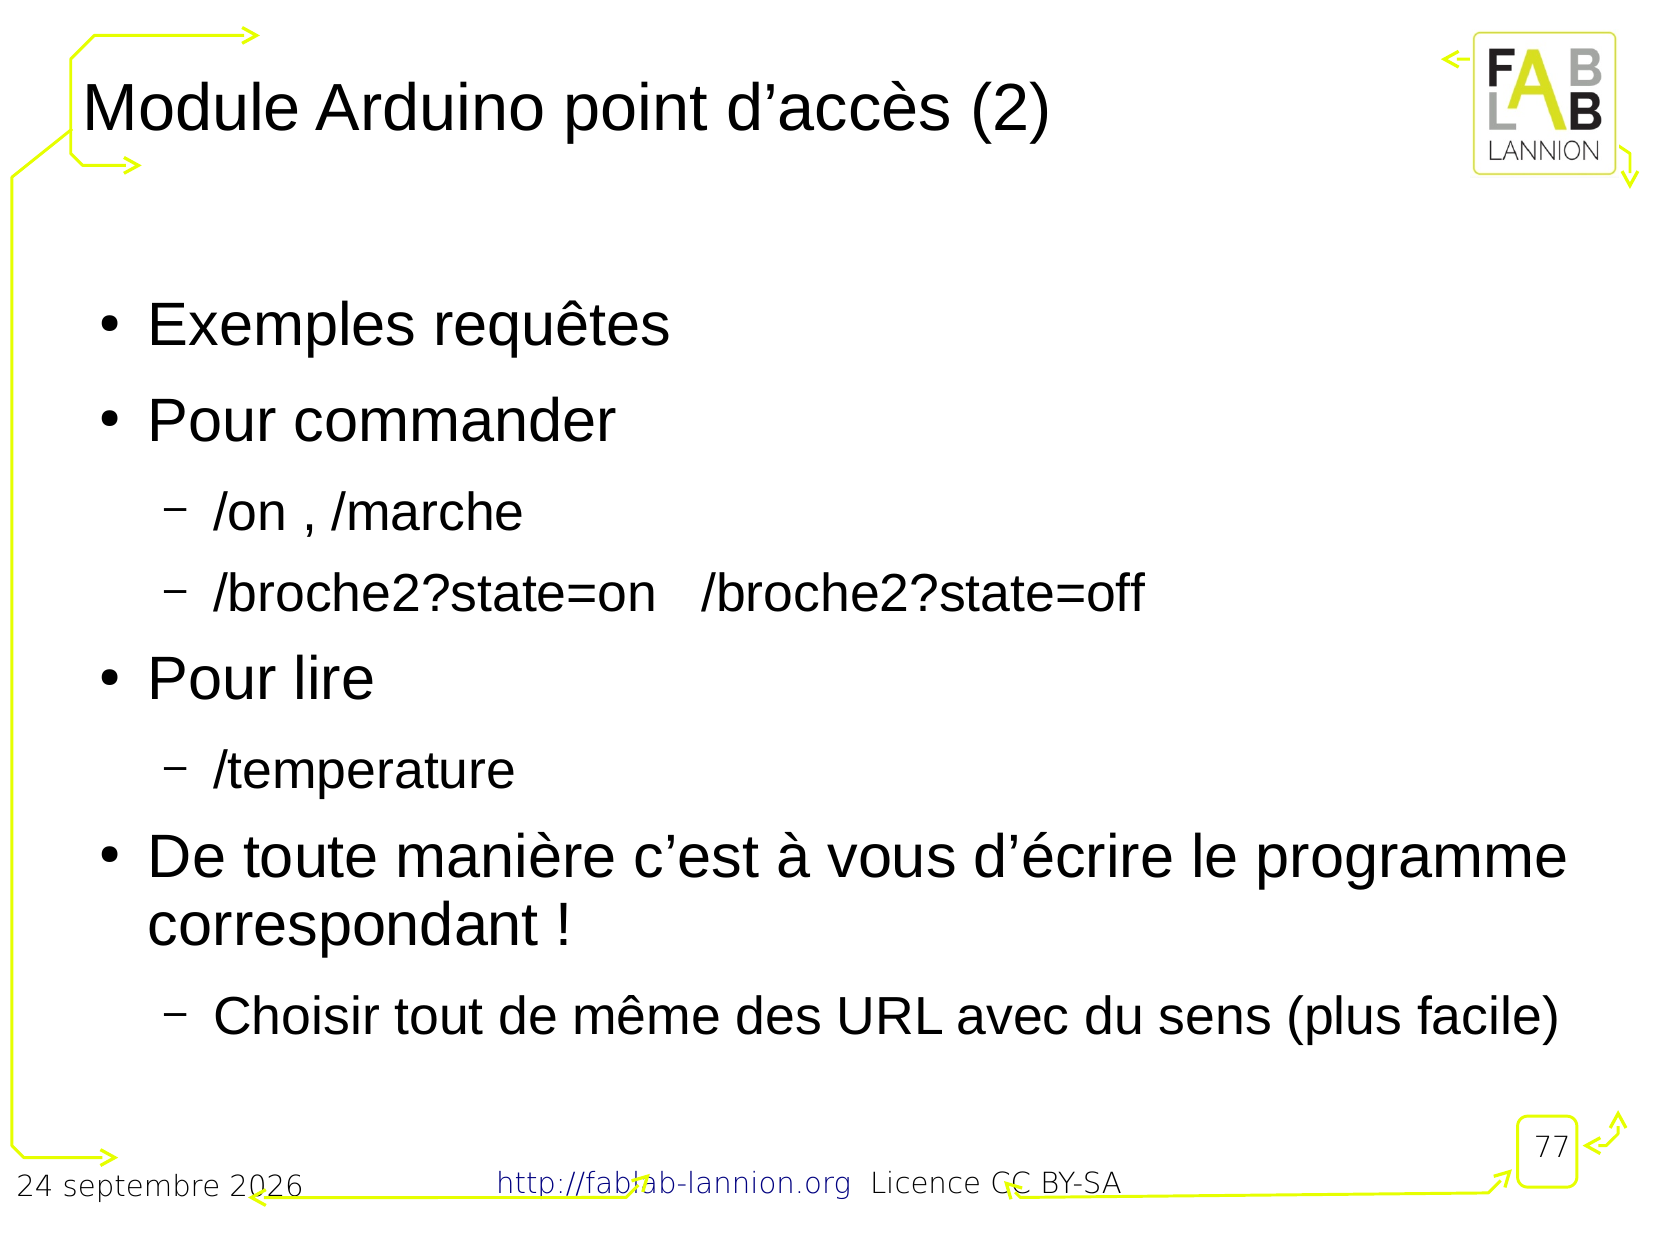

# Module Arduino point d’accès (2)
Exemples requêtes
Pour commander
/on , /marche
/broche2?state=on /broche2?state=off
Pour lire
/temperature
De toute manière c’est à vous d’écrire le programme correspondant !
Choisir tout de même des URL avec du sens (plus facile)
77